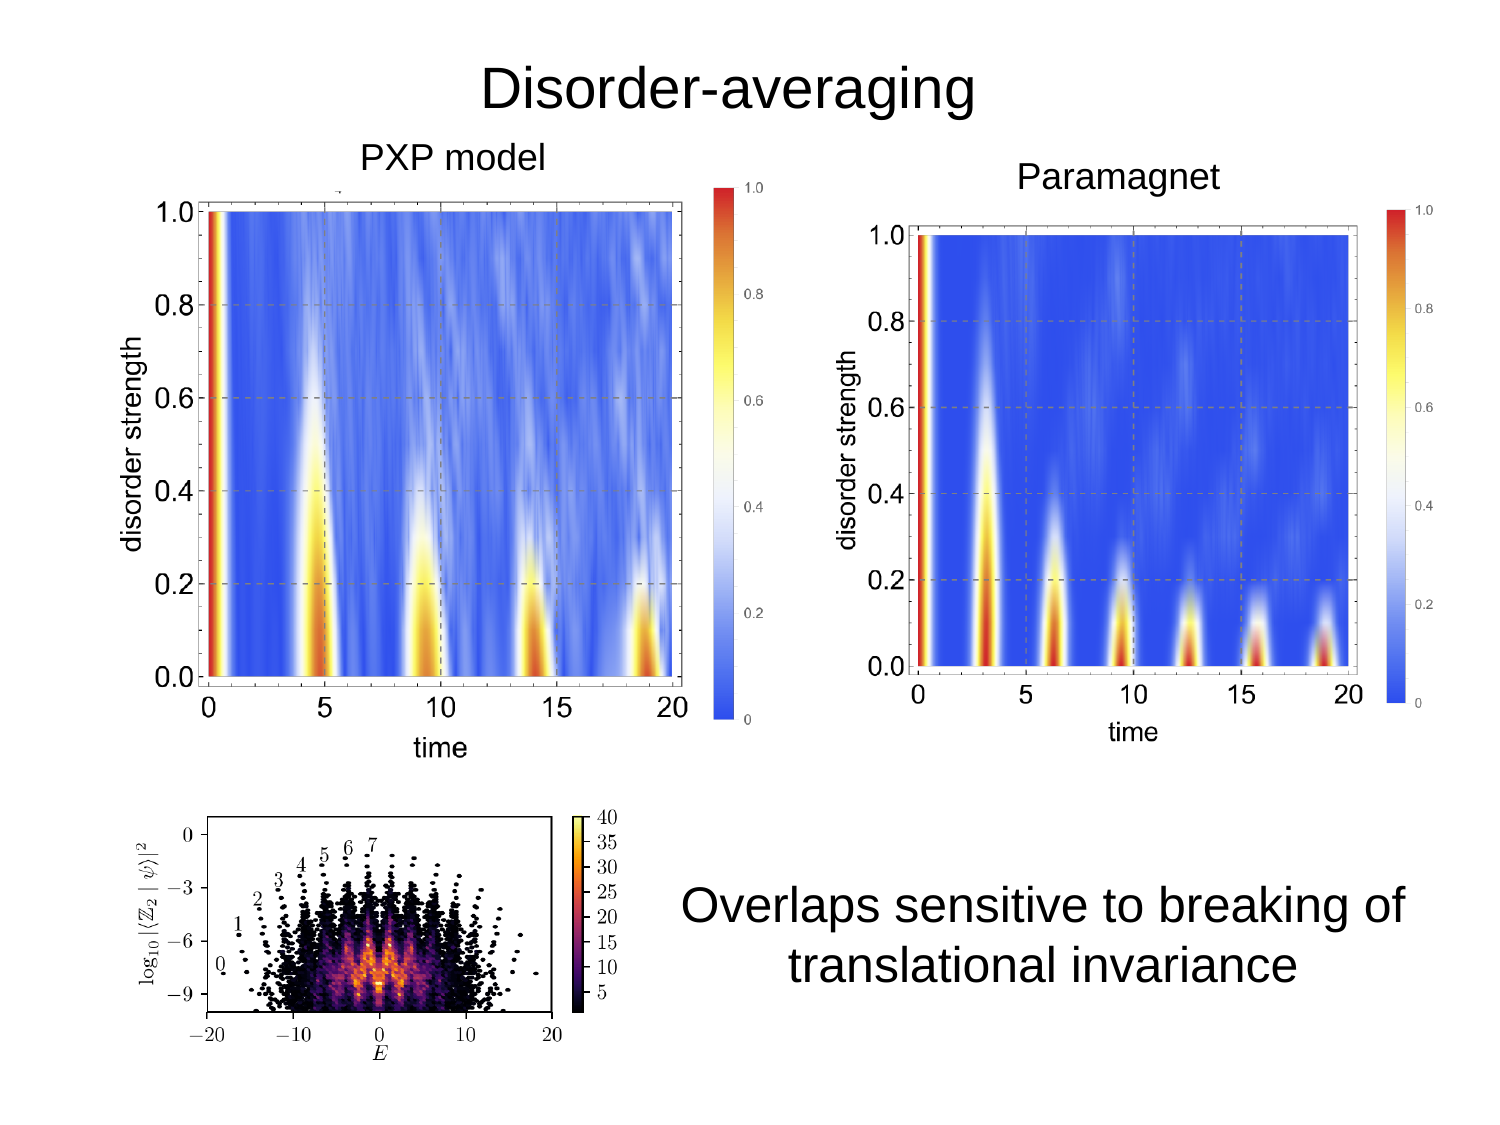

# Disorder-averaging
PXP model
Paramagnet
Overlaps sensitive to breaking of translational invariance